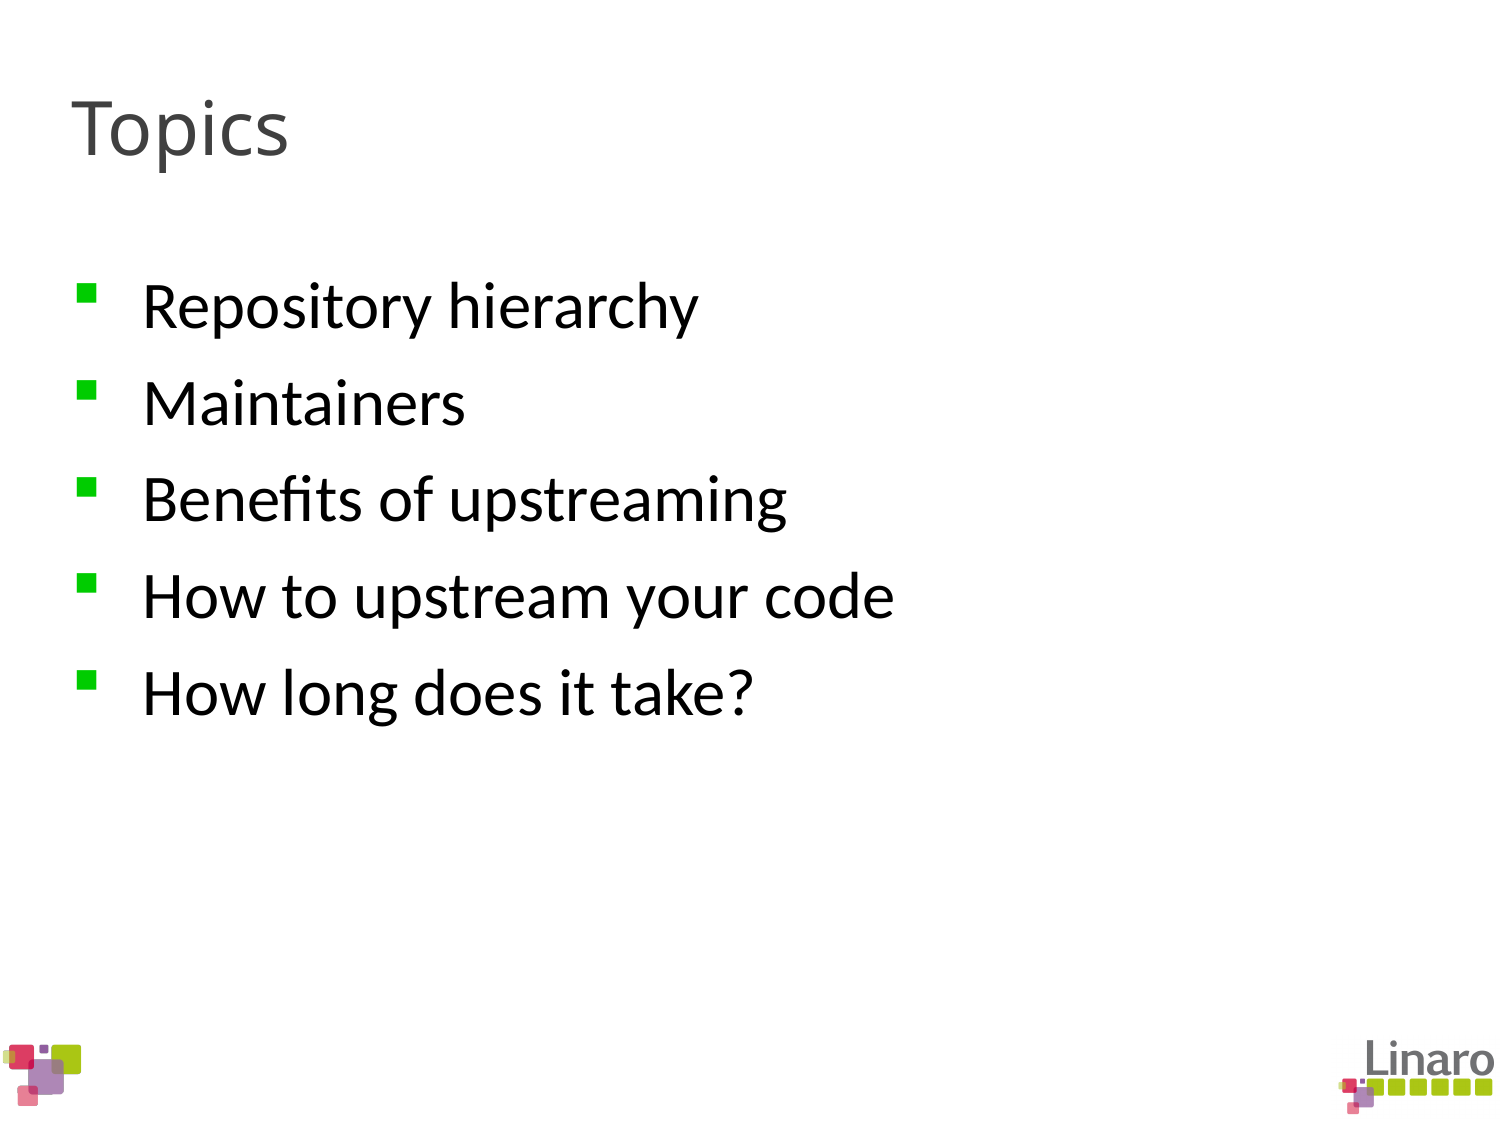

# Topics
 Repository hierarchy
 Maintainers
 Benefits of upstreaming
 How to upstream your code
 How long does it take?